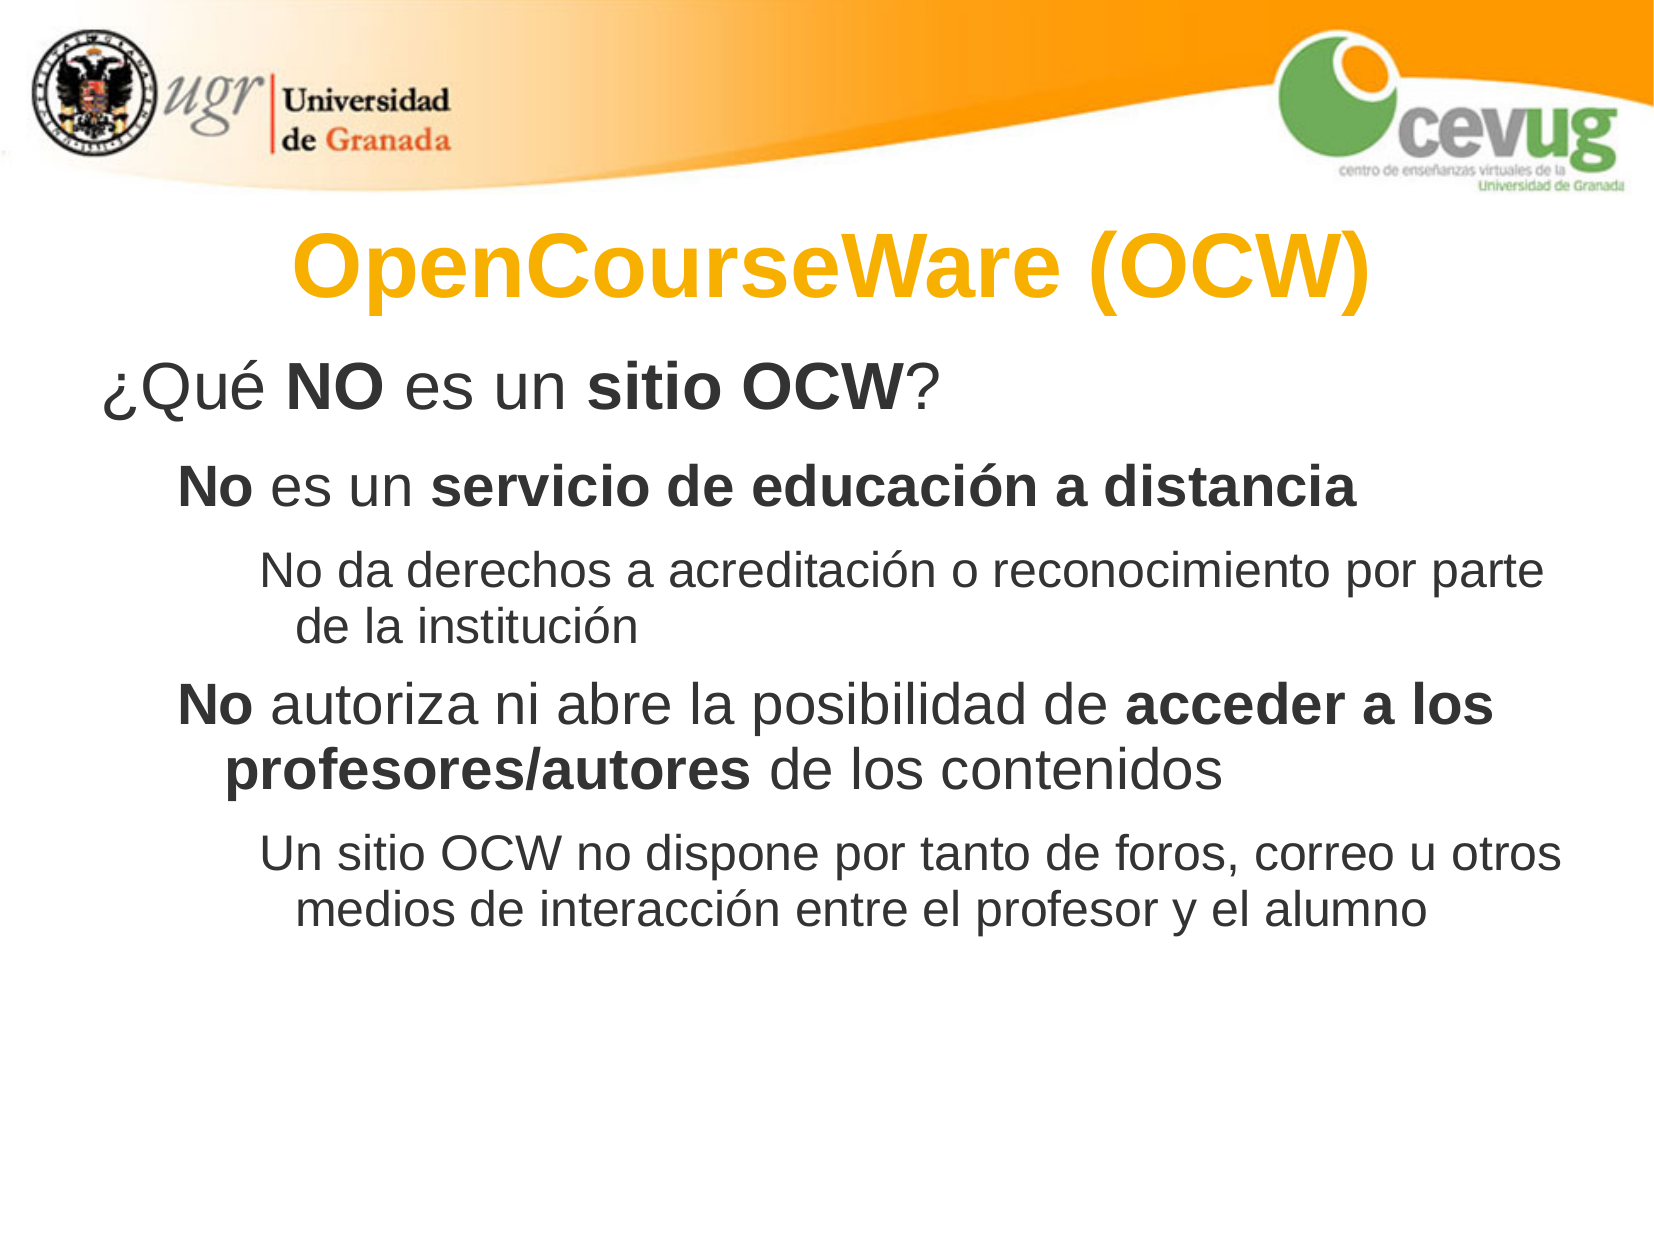

# OpenCourseWare (OCW)
¿Qué NO es un sitio OCW?
No es un servicio de educación a distancia
No da derechos a acreditación o reconocimiento por parte de la institución
No autoriza ni abre la posibilidad de acceder a los profesores/autores de los contenidos
Un sitio OCW no dispone por tanto de foros, correo u otros medios de interacción entre el profesor y el alumno